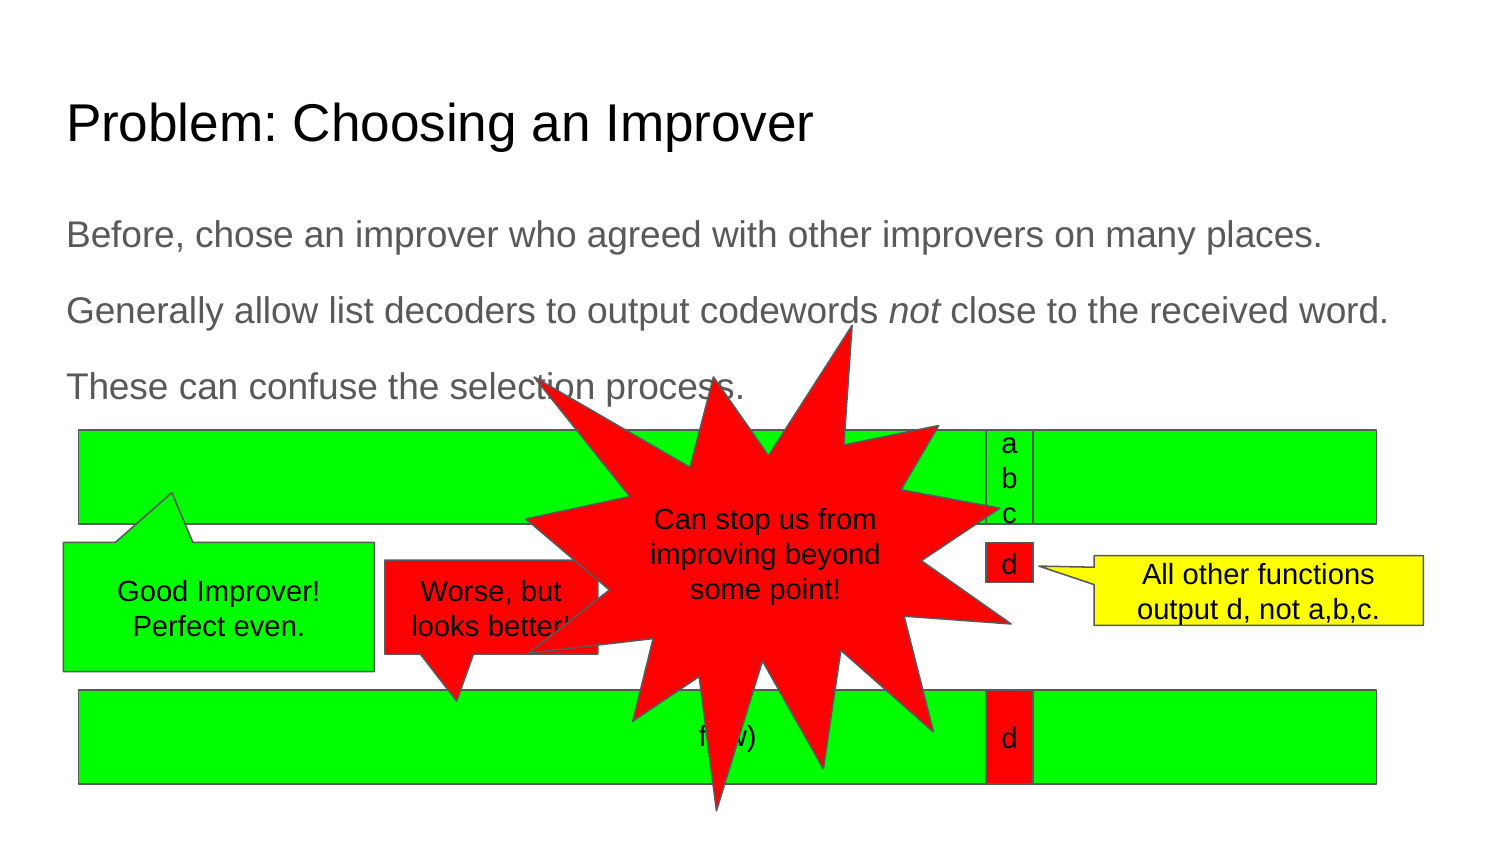

# Problem: Choosing an Improver
Before, chose an improver who agreed with other improvers on many places.
Generally allow list decoders to output codewords not close to the received word.
These can confuse the selection process.
Can stop us from improving beyond some point!
f1(w)
a
b
c
Good Improver! Perfect even.
d
All other functions output d, not a,b,c.
Worse, but looks better!
f2(w)
d